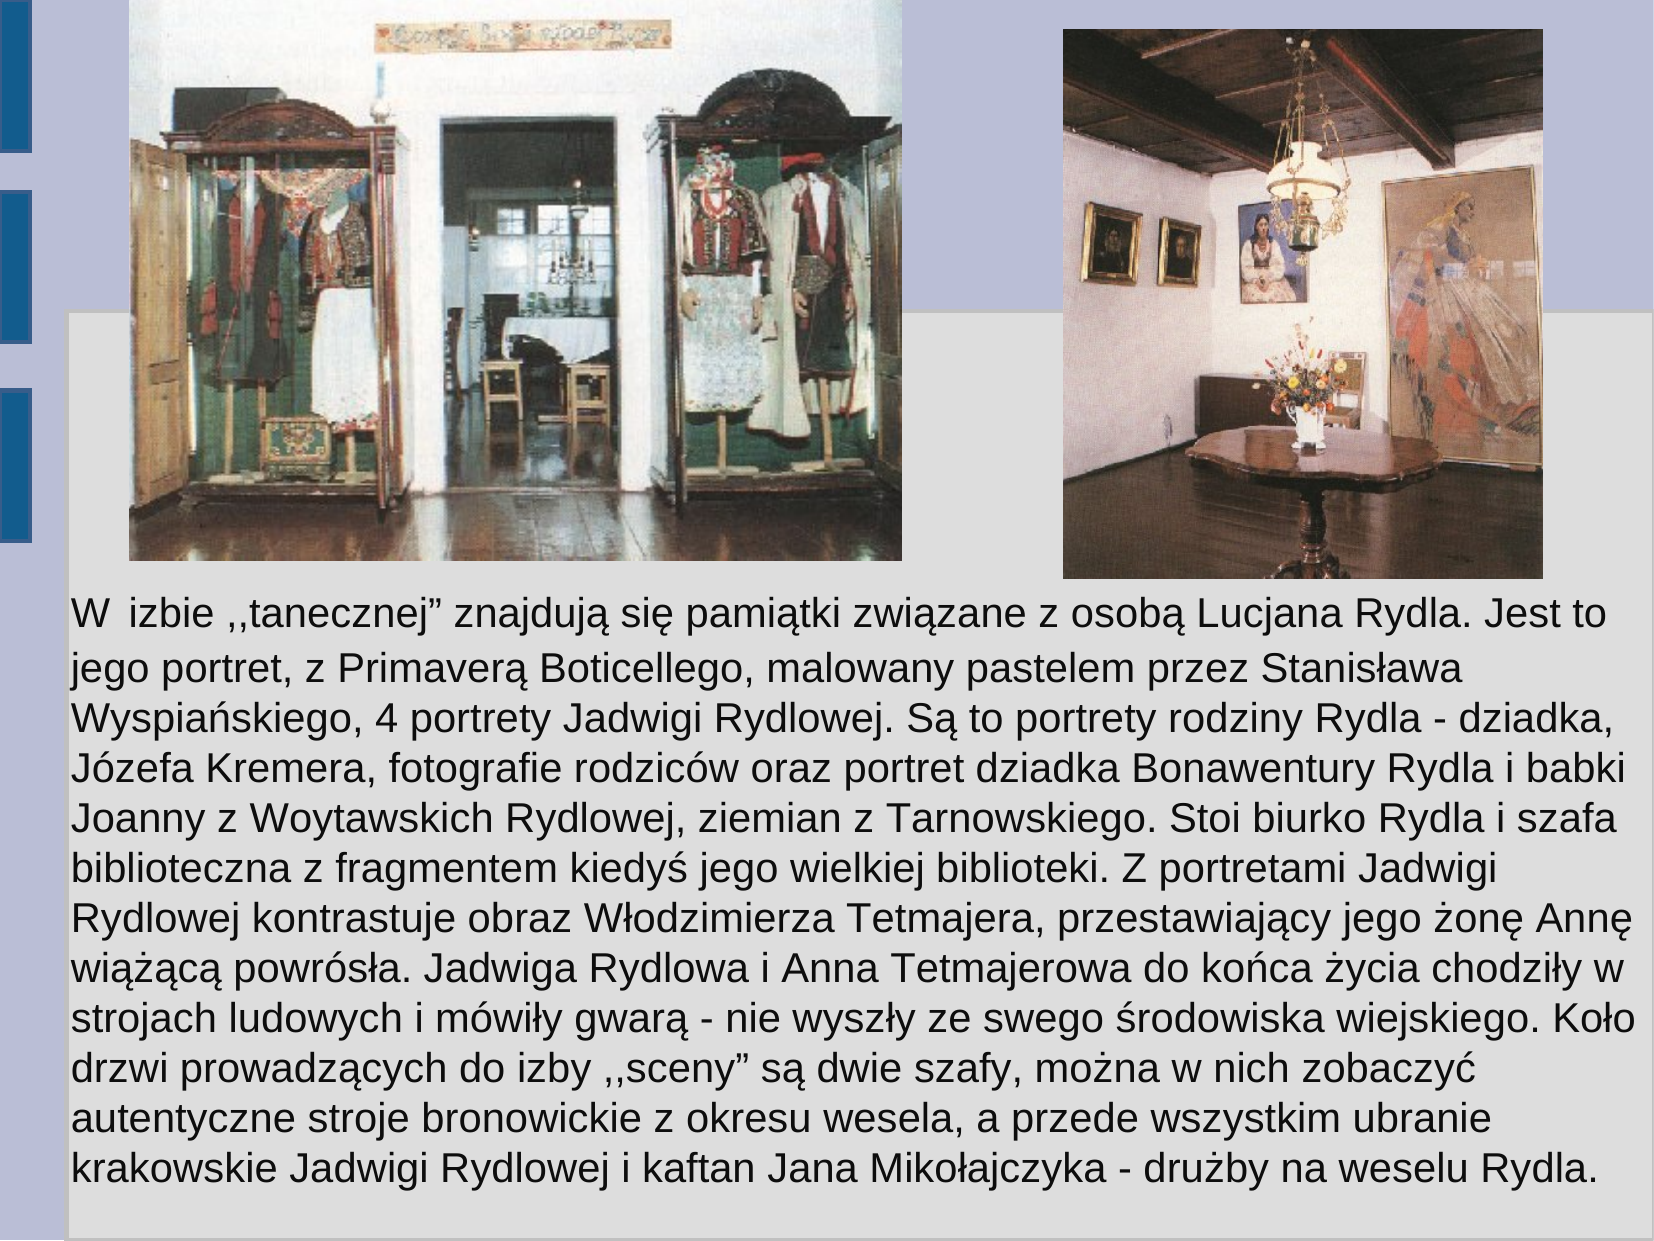

#
W izbie ,,tanecznej” znajdują się pamiątki związane z osobą Lucjana Rydla. Jest to jego portret, z Primaverą Boticellego, malowany pastelem przez Stanisława Wyspiańskiego, 4 portrety Jadwigi Rydlowej. Są to portrety rodziny Rydla - dziadka, Józefa Kremera, fotografie rodziców oraz portret dziadka Bonawentury Rydla i babki Joanny z Woytawskich Rydlowej, ziemian z Tarnowskiego. Stoi biurko Rydla i szafa biblioteczna z fragmentem kiedyś jego wielkiej biblioteki. Z portretami Jadwigi Rydlowej kontrastuje obraz Włodzimierza Tetmajera, przestawiający jego żonę Annę wiążącą powrósła. Jadwiga Rydlowa i Anna Tetmajerowa do końca życia chodziły w strojach ludowych i mówiły gwarą - nie wyszły ze swego środowiska wiejskiego. Koło drzwi prowadzących do izby ,,sceny” są dwie szafy, można w nich zobaczyć autentyczne stroje bronowickie z okresu wesela, a przede wszystkim ubranie krakowskie Jadwigi Rydlowej i kaftan Jana Mikołajczyka - drużby na weselu Rydla.